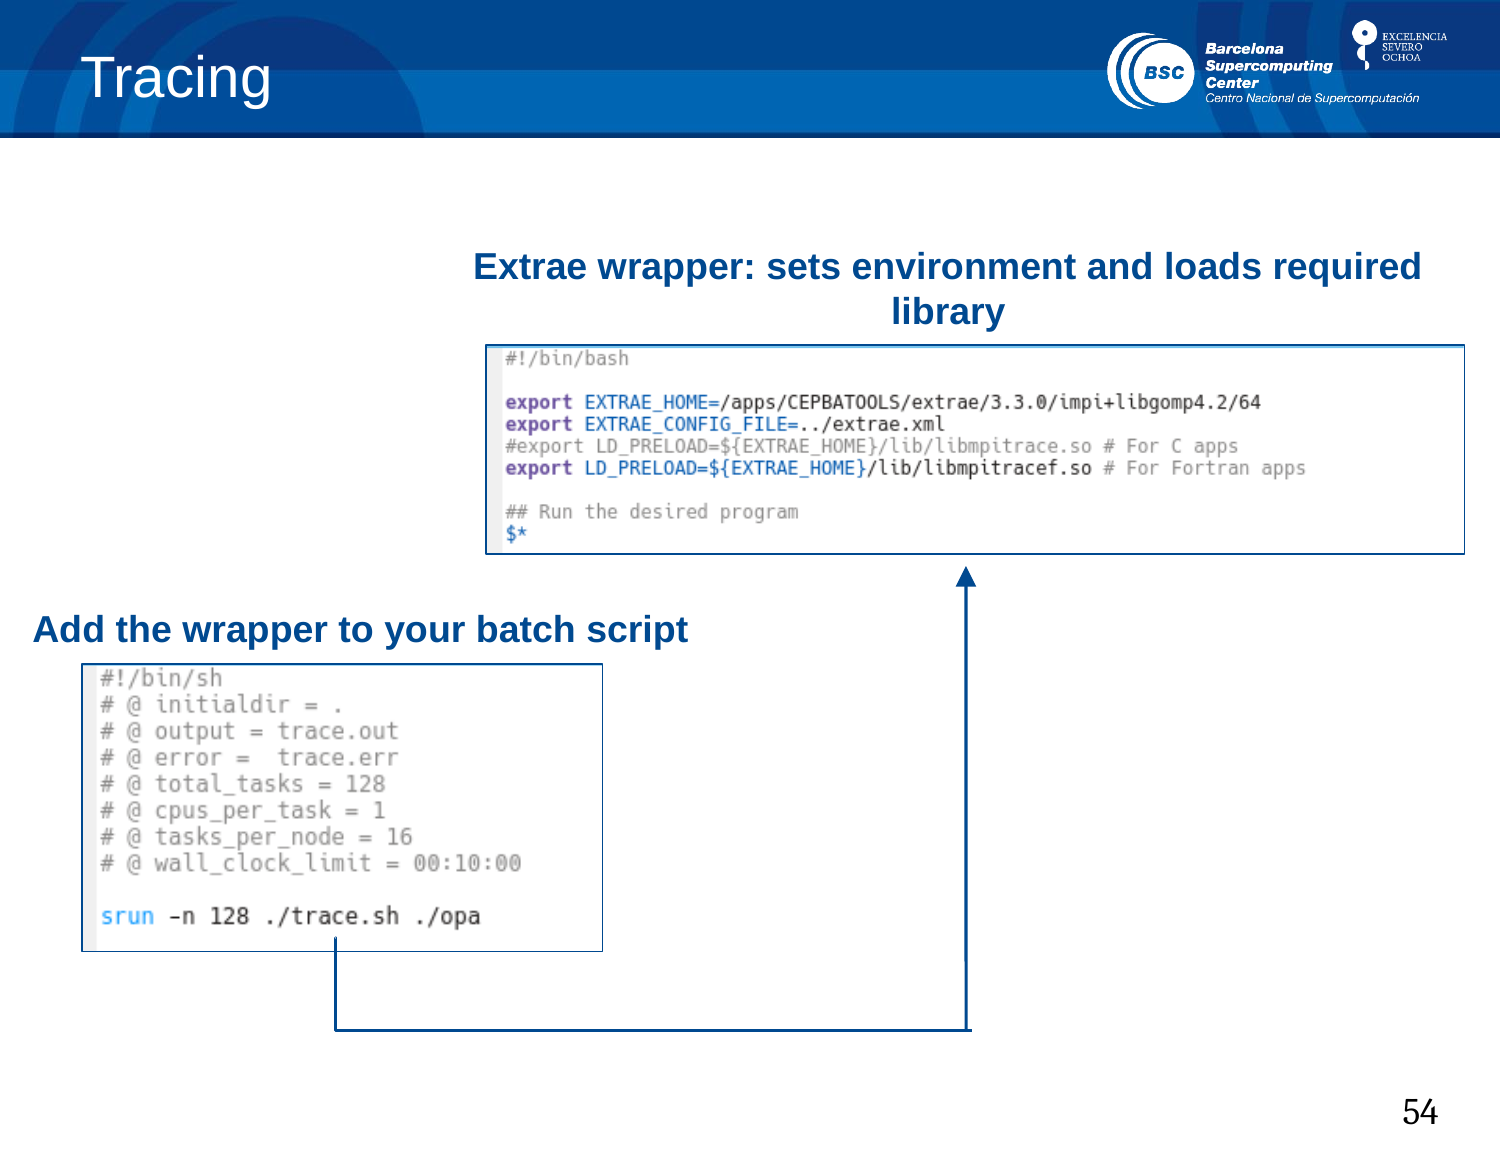

# Tracing
Extrae wrapper: sets environment and loads required library
Add the wrapper to your batch script